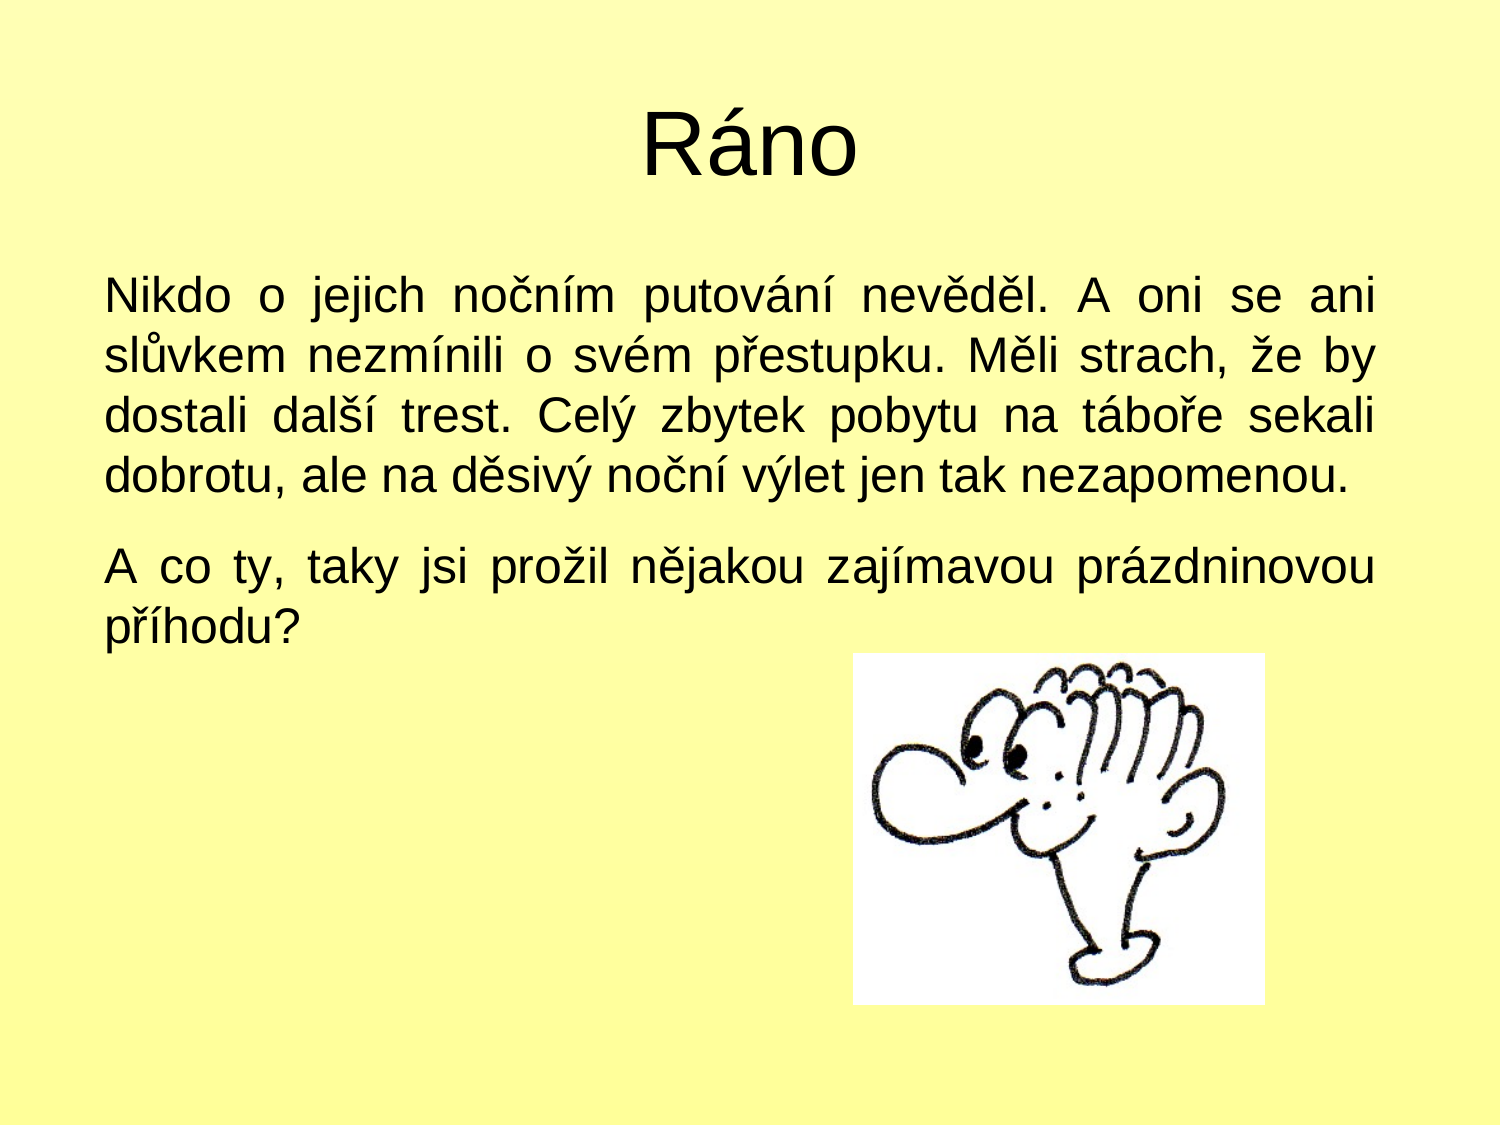

# Ráno
Nikdo o jejich nočním putování nevěděl. A oni se ani slůvkem nezmínili o svém přestupku. Měli strach, že by dostali další trest. Celý zbytek pobytu na táboře sekali dobrotu, ale na děsivý noční výlet jen tak nezapomenou.
A co ty, taky jsi prožil nějakou zajímavou prázdninovou příhodu?